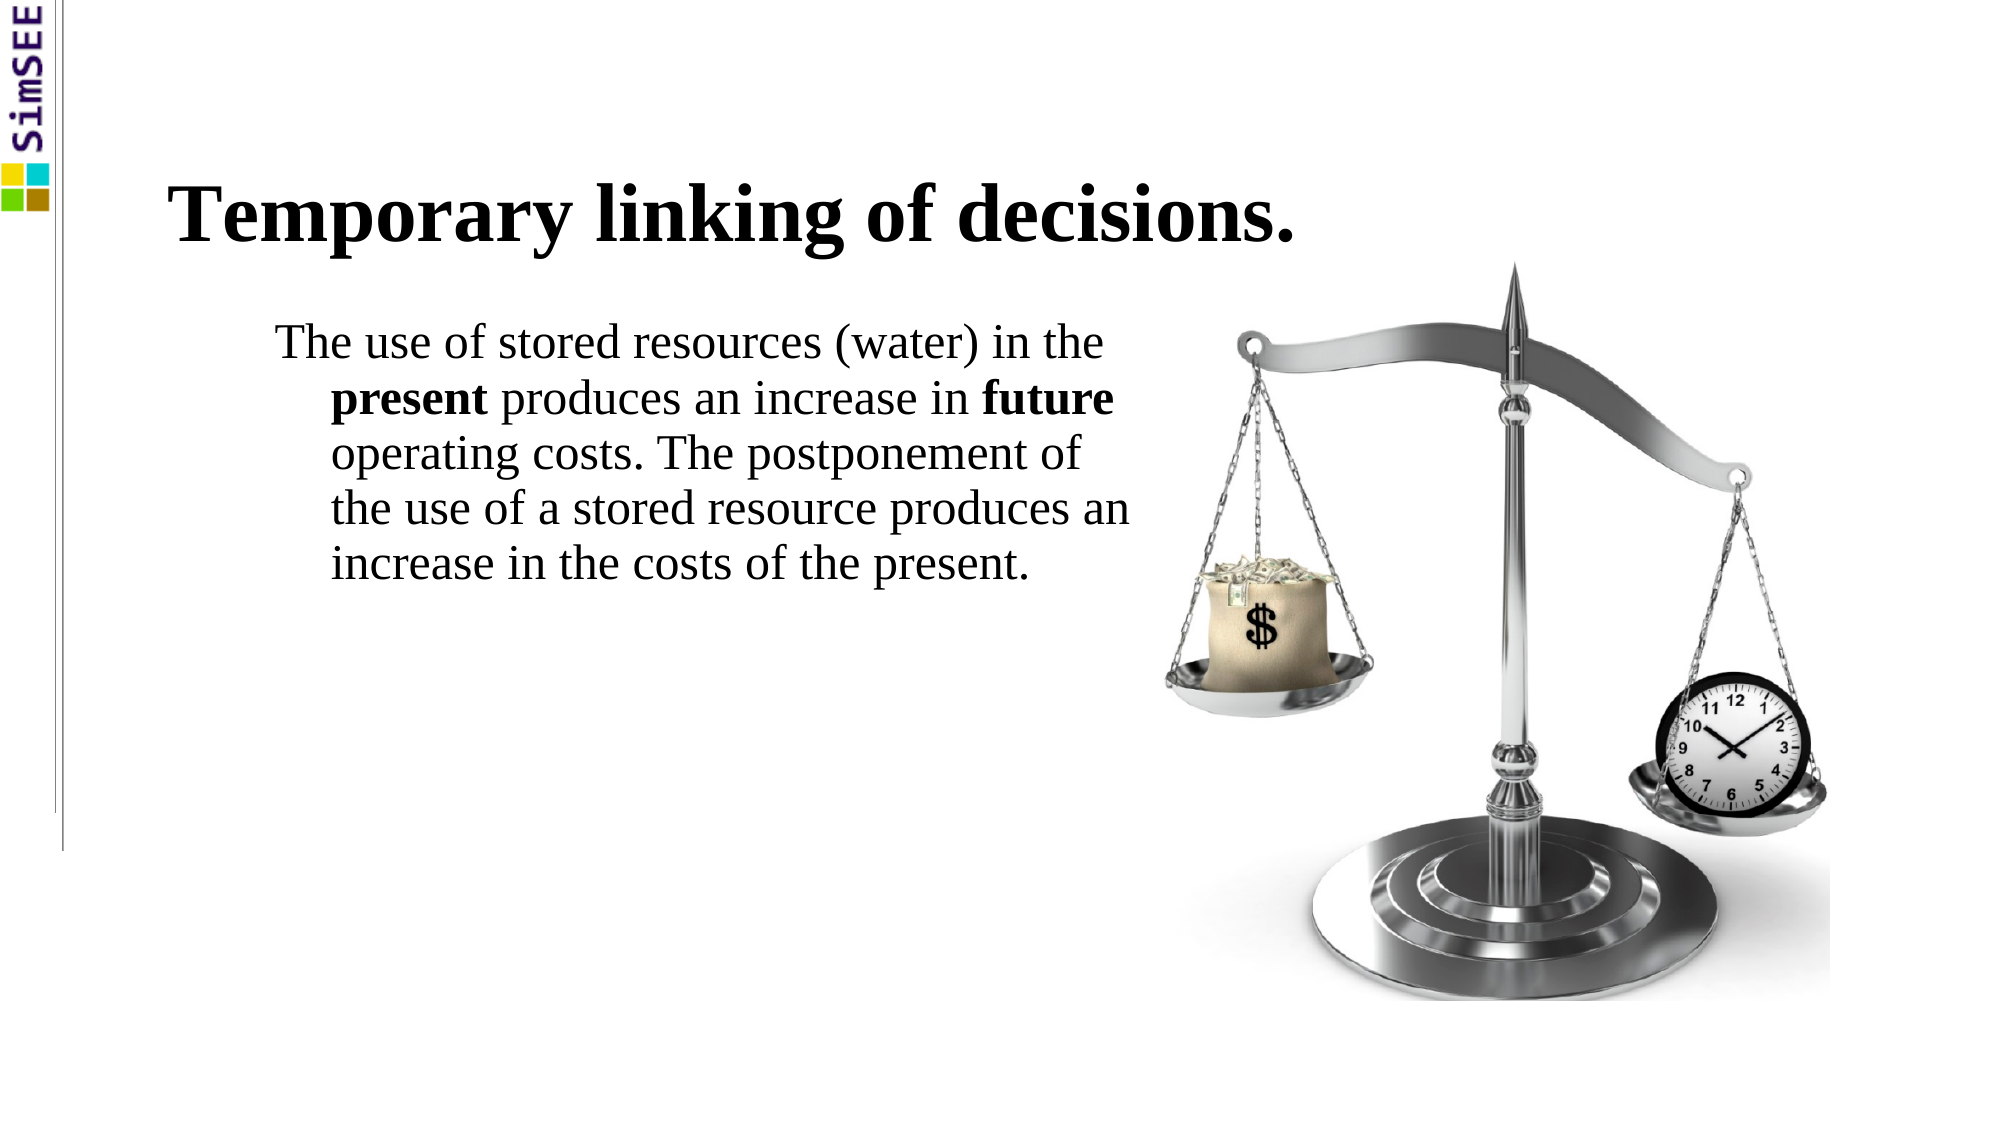

# Temporary linking of decisions.
The use of stored resources (water) in the present produces an increase in future operating costs. The postponement of the use of a stored resource produces an increase in the costs of the present.